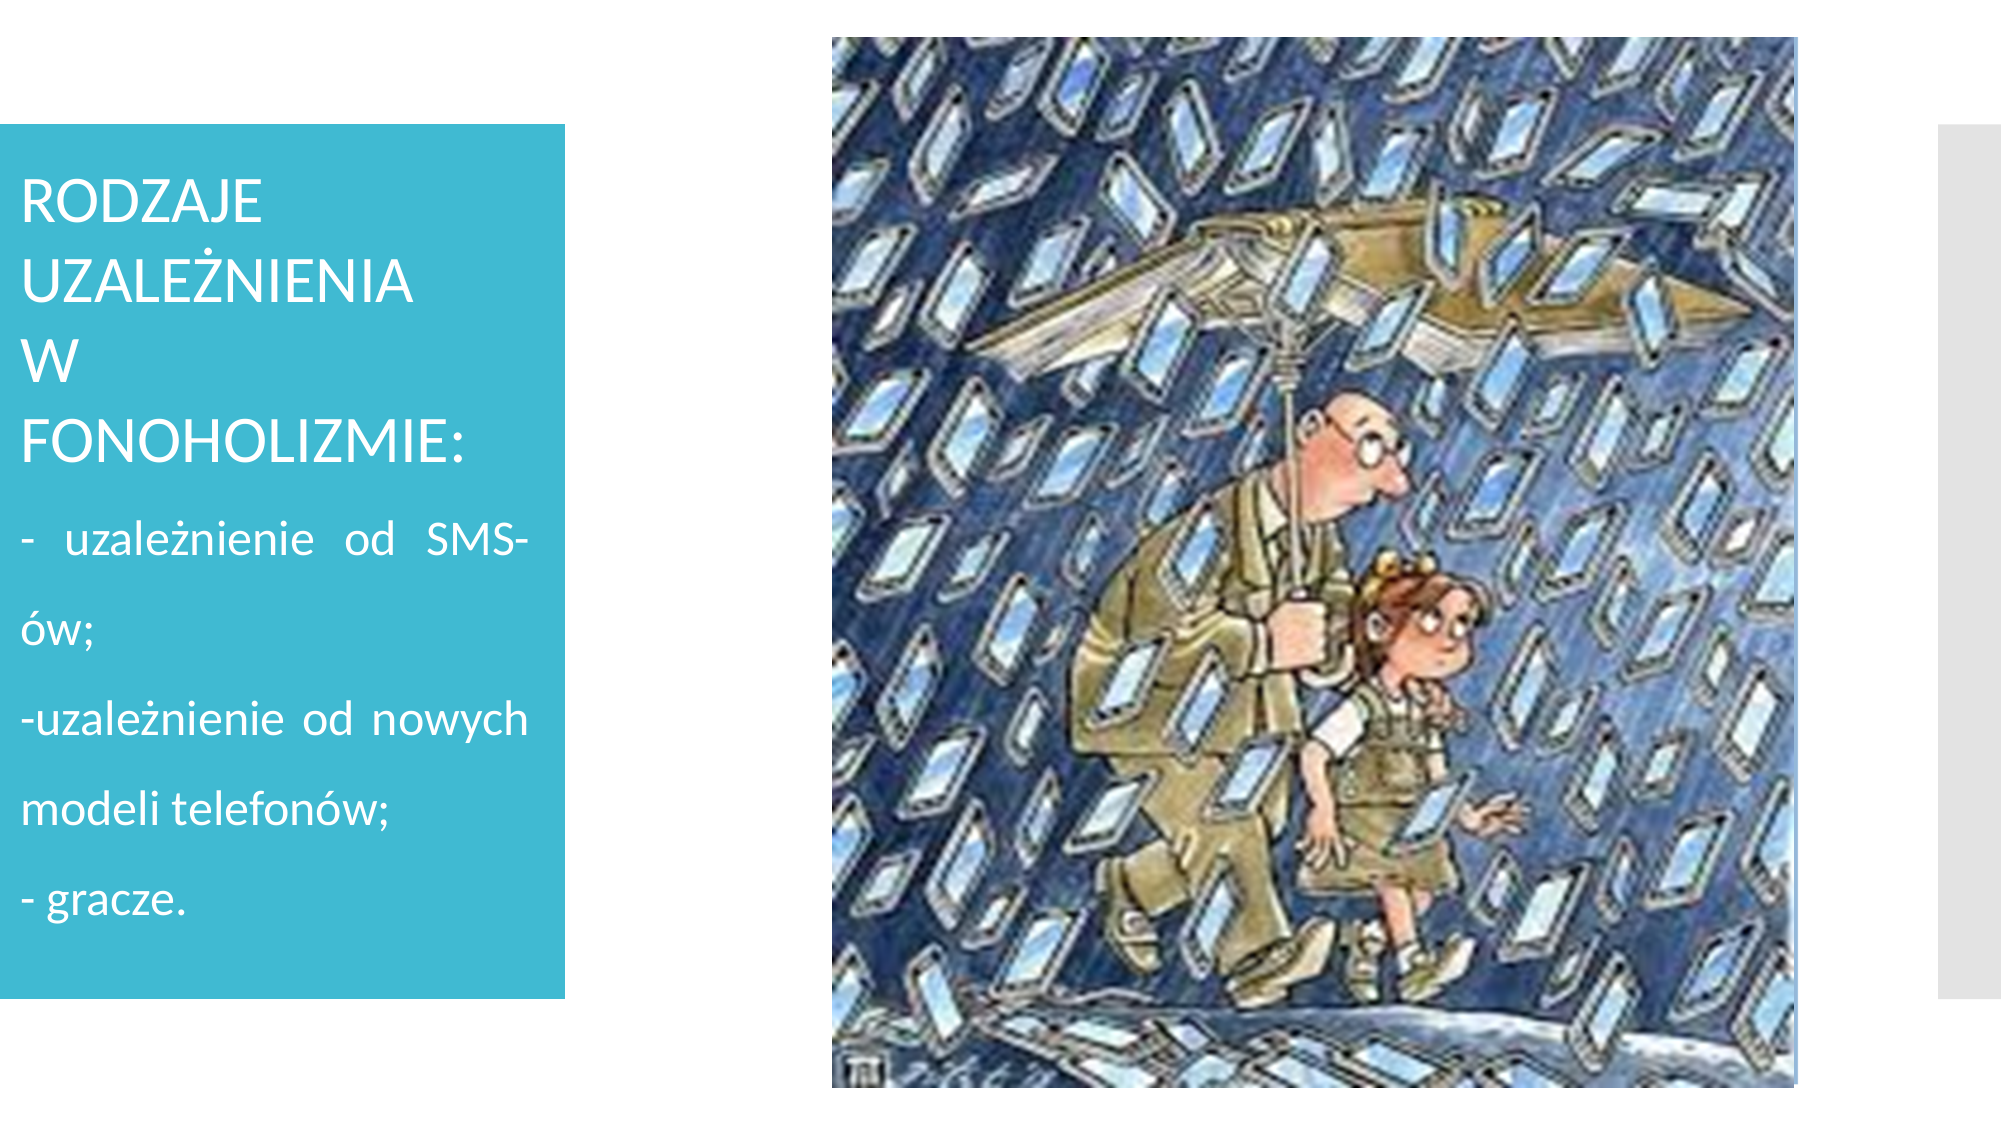

RODZAJE UZALEŻNIENIA
W FONOHOLIZMIE:
- uzależnienie od SMS-ów;
-uzależnienie od nowych modeli telefonów;
- gracze.